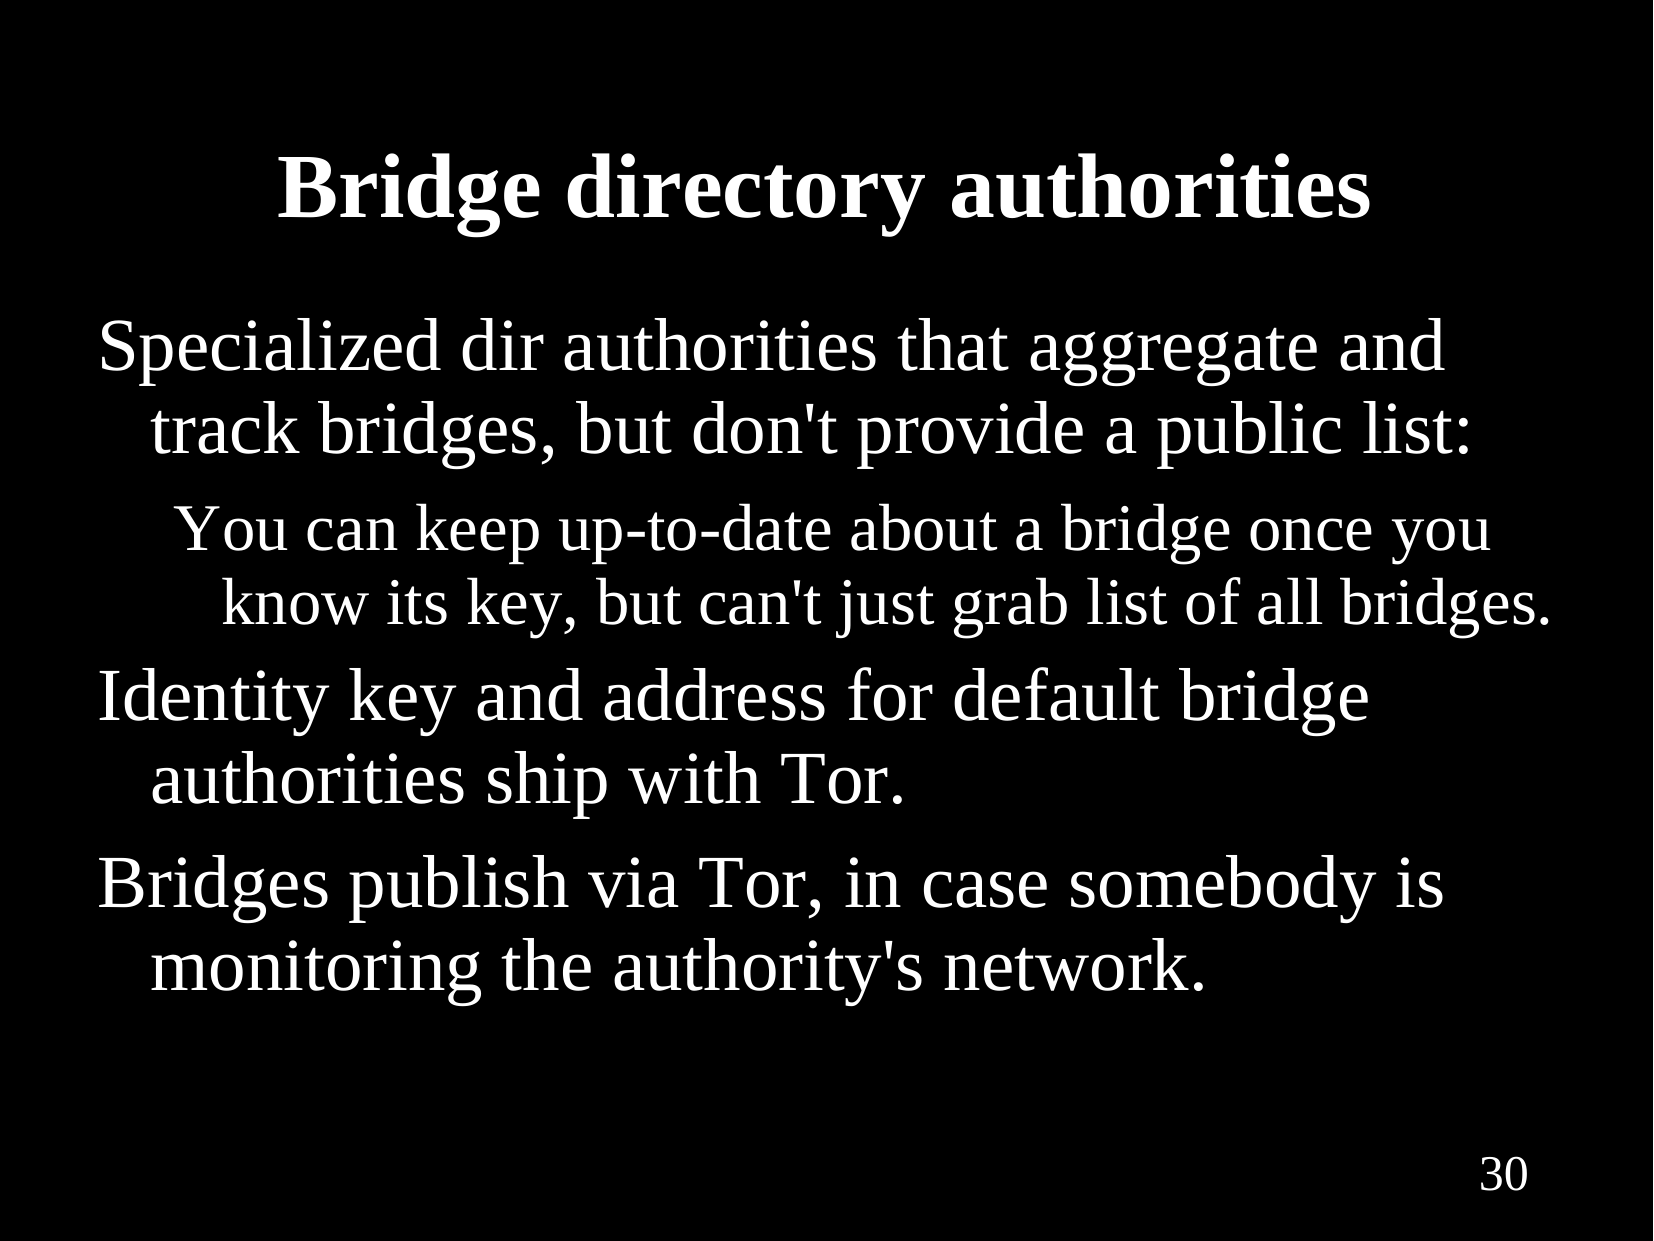

# Bridge directory authorities
Specialized dir authorities that aggregate and track bridges, but don't provide a public list:
You can keep up-to-date about a bridge once you know its key, but can't just grab list of all bridges.
Identity key and address for default bridge authorities ship with Tor.
Bridges publish via Tor, in case somebody is monitoring the authority's network.